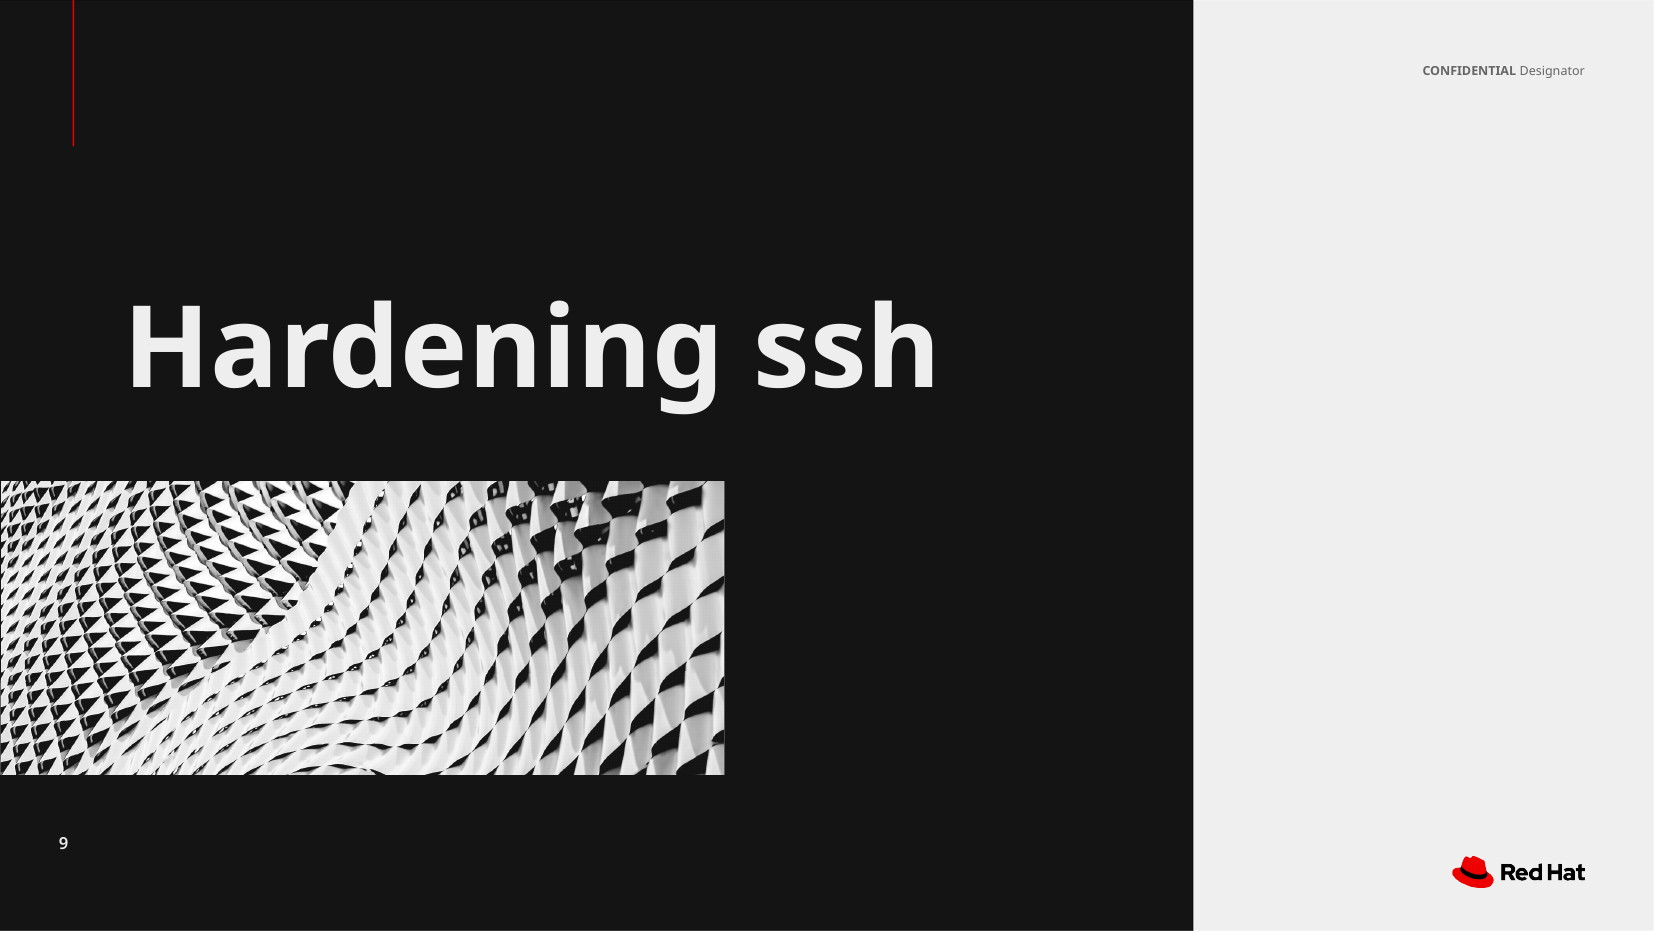

OPTIONAL SECTION MARKER OR TITLE
CONFIDENTIAL Designator
# Hardening ssh
9